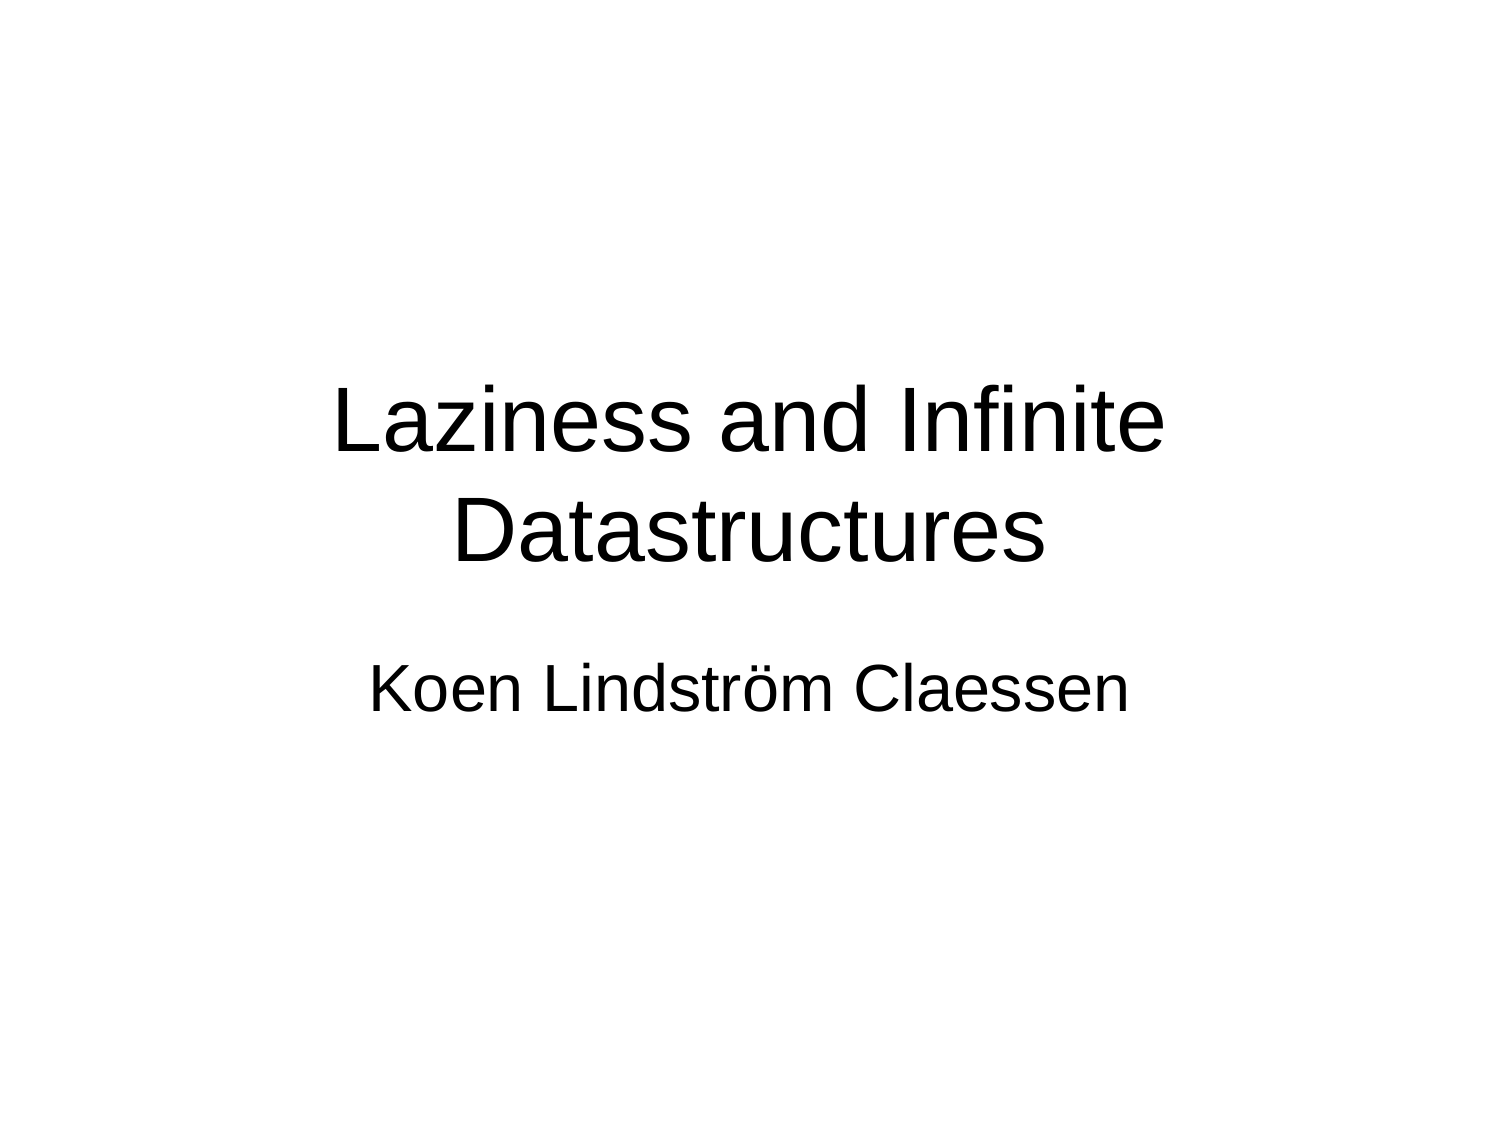

# Laziness and Infinite Datastructures
Koen Lindström Claessen